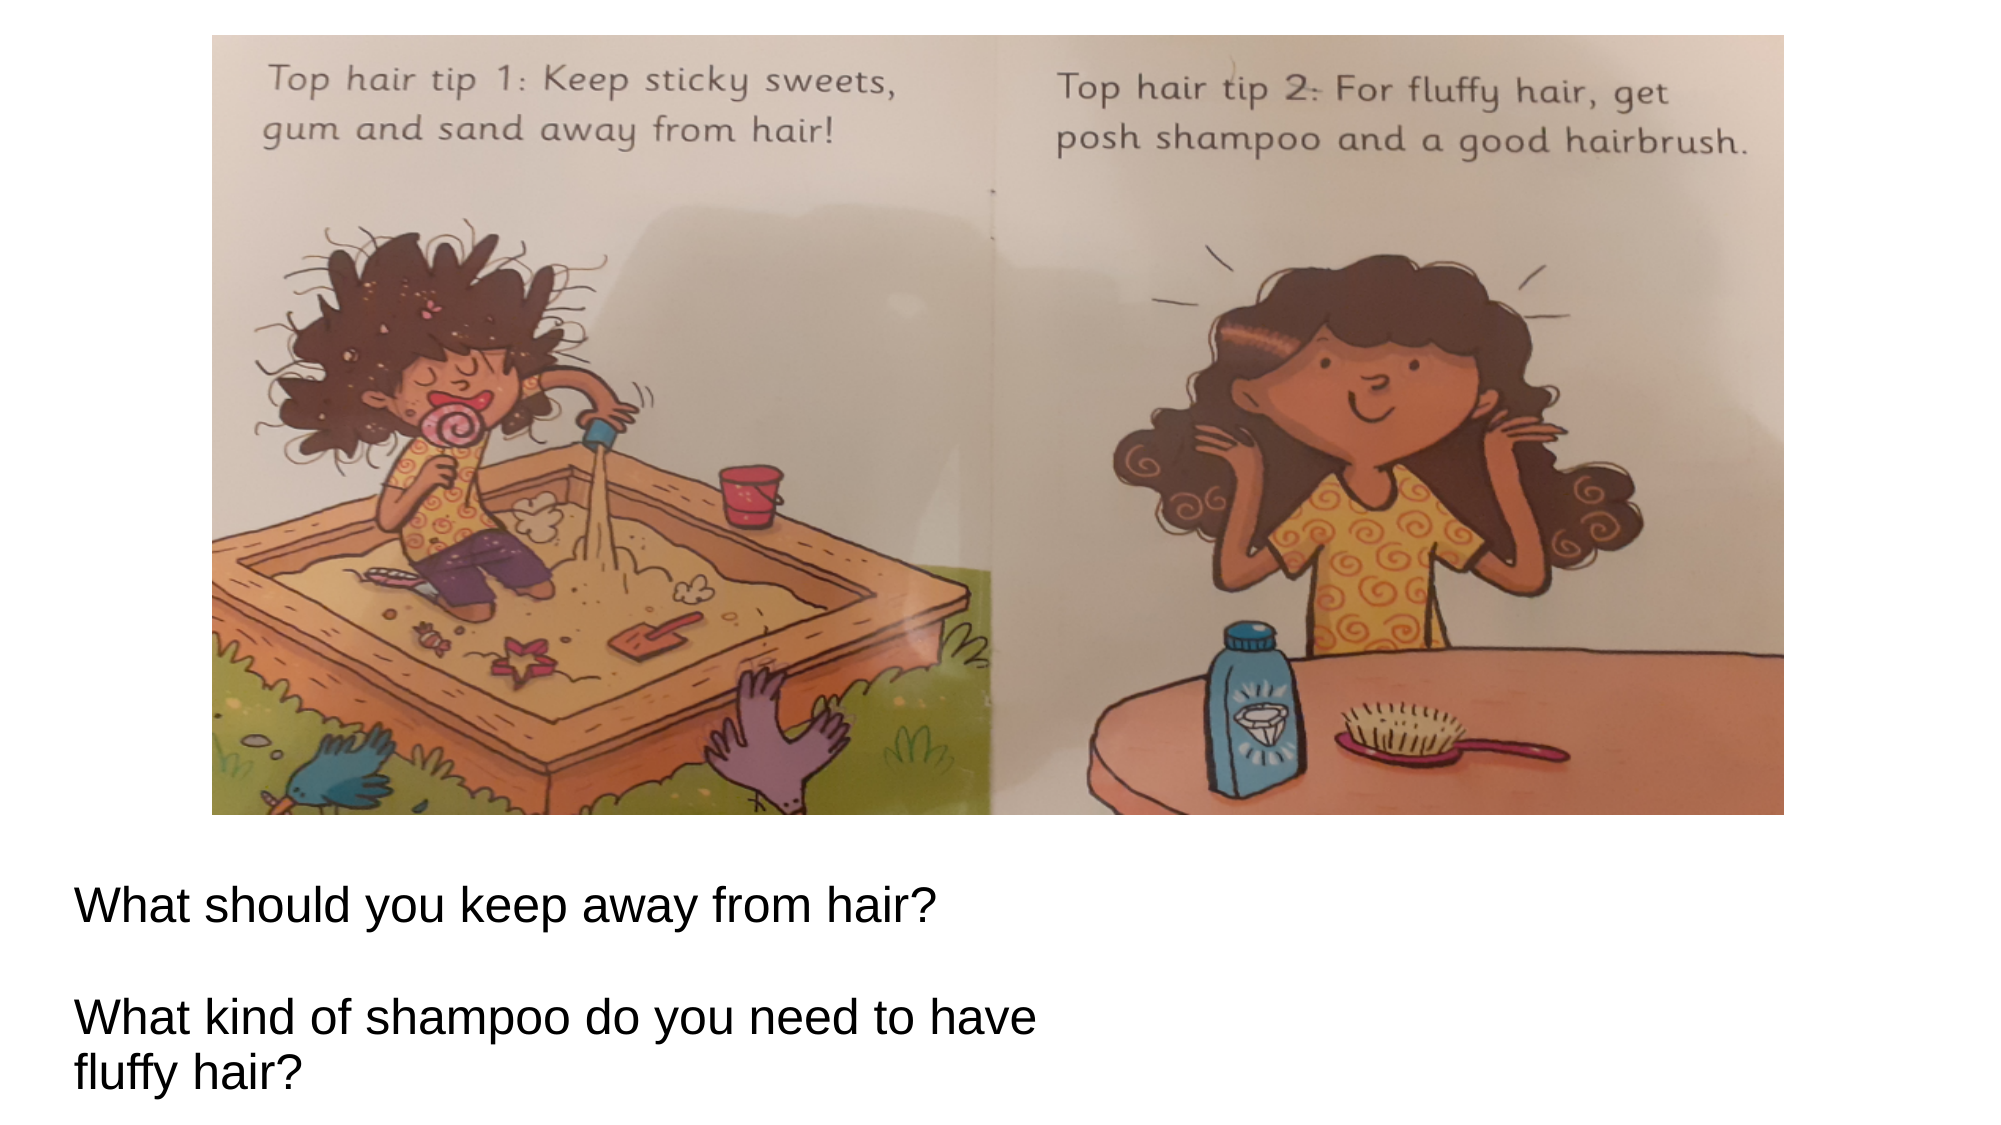

What should you keep away from hair?
What kind of shampoo do you need to have fluffy hair?